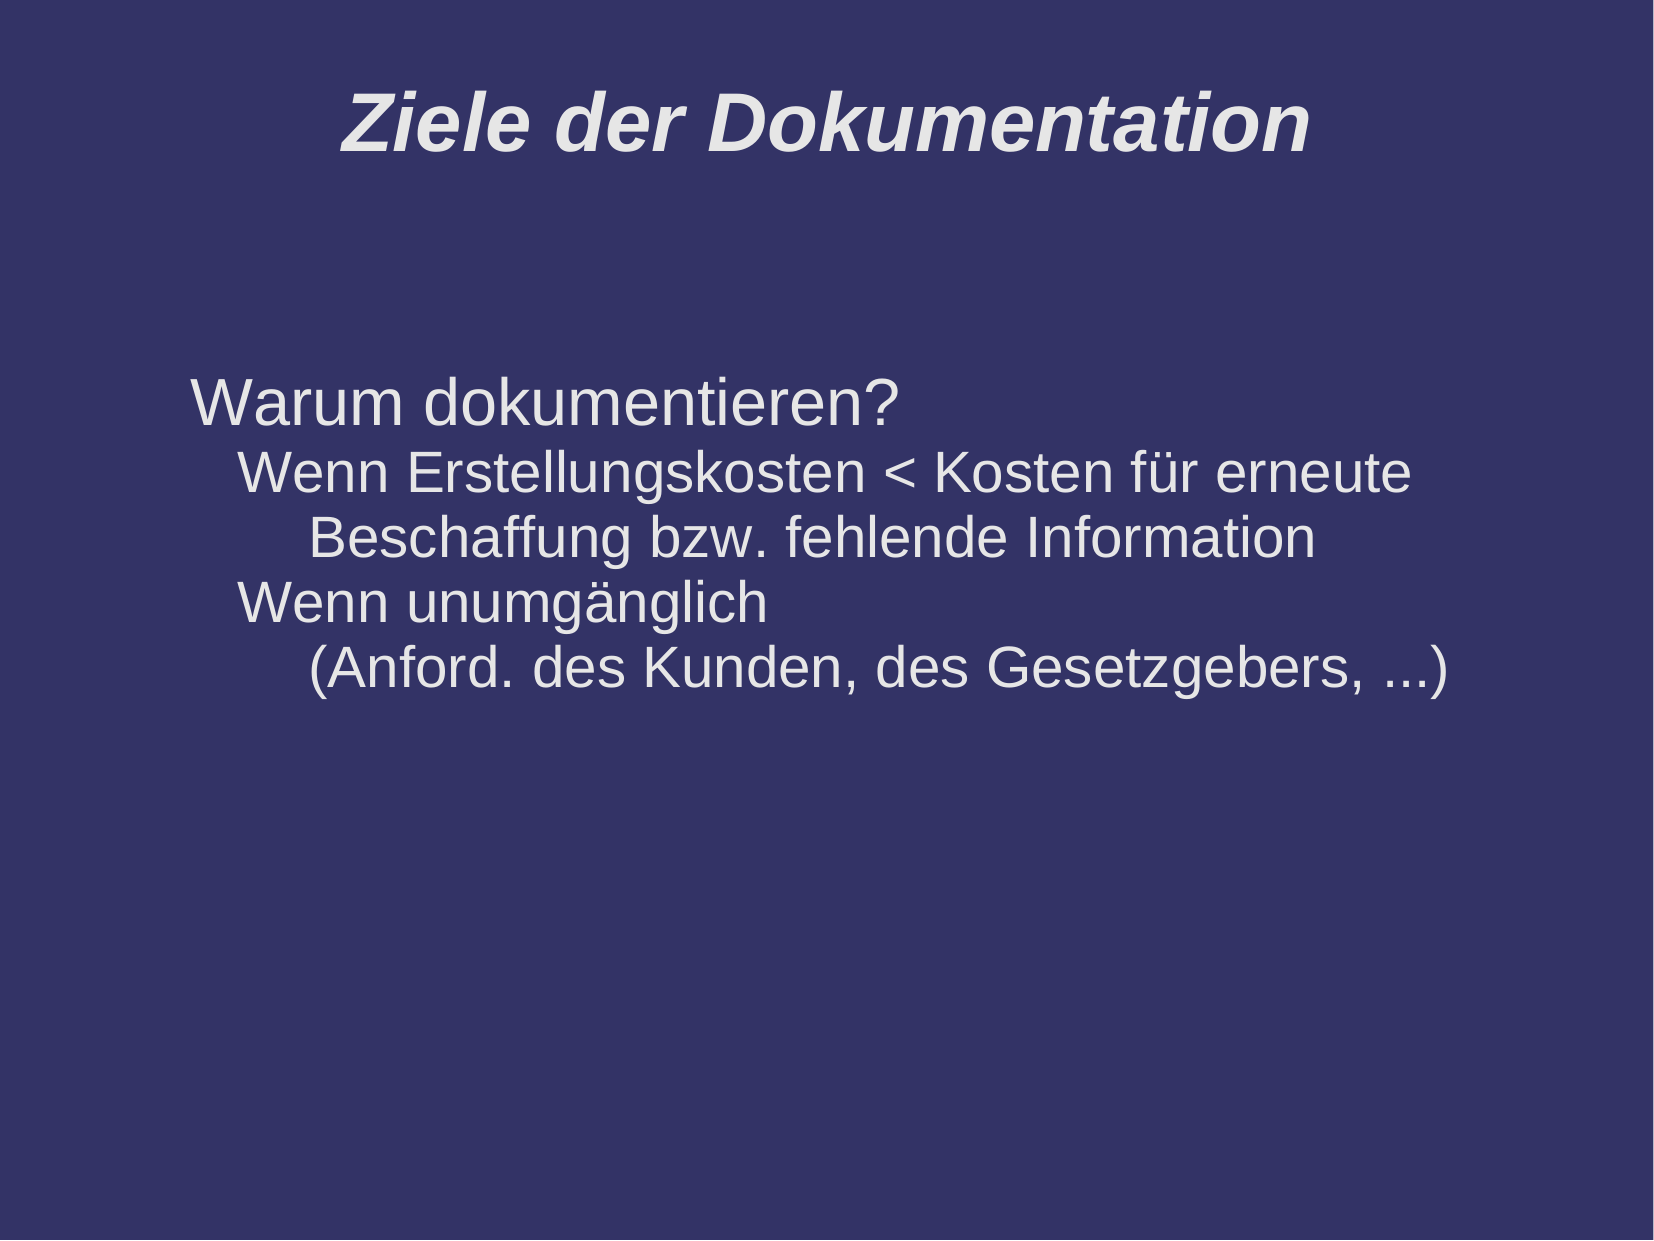

# Ziele der Dokumentation
Warum dokumentieren?
Wenn Erstellungskosten < Kosten für erneute Beschaffung bzw. fehlende Information
Wenn unumgänglich
(Anford. des Kunden, des Gesetzgebers, ...)